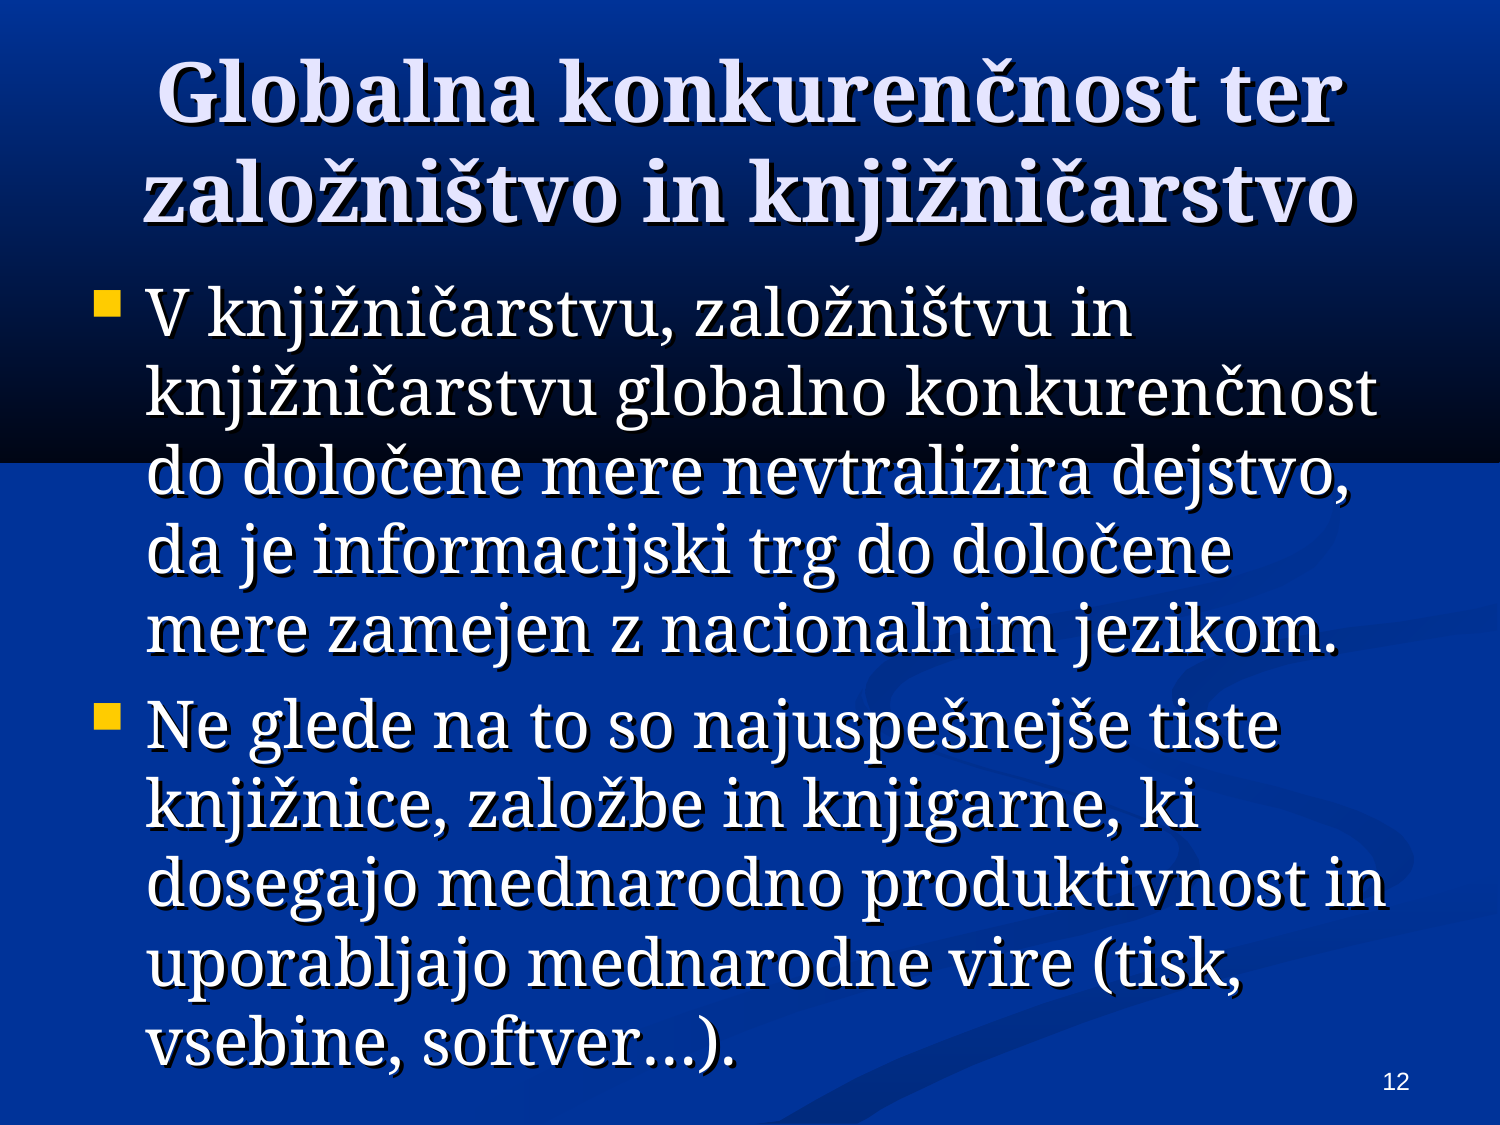

# Globalna konkurenčnost ter založništvo in knjižničarstvo
V knjižničarstvu, založništvu in knjižničarstvu globalno konkurenčnost do določene mere nevtralizira dejstvo, da je informacijski trg do določene mere zamejen z nacionalnim jezikom.
Ne glede na to so najuspešnejše tiste knjižnice, založbe in knjigarne, ki dosegajo mednarodno produktivnost in uporabljajo mednarodne vire (tisk, vsebine, softver…).